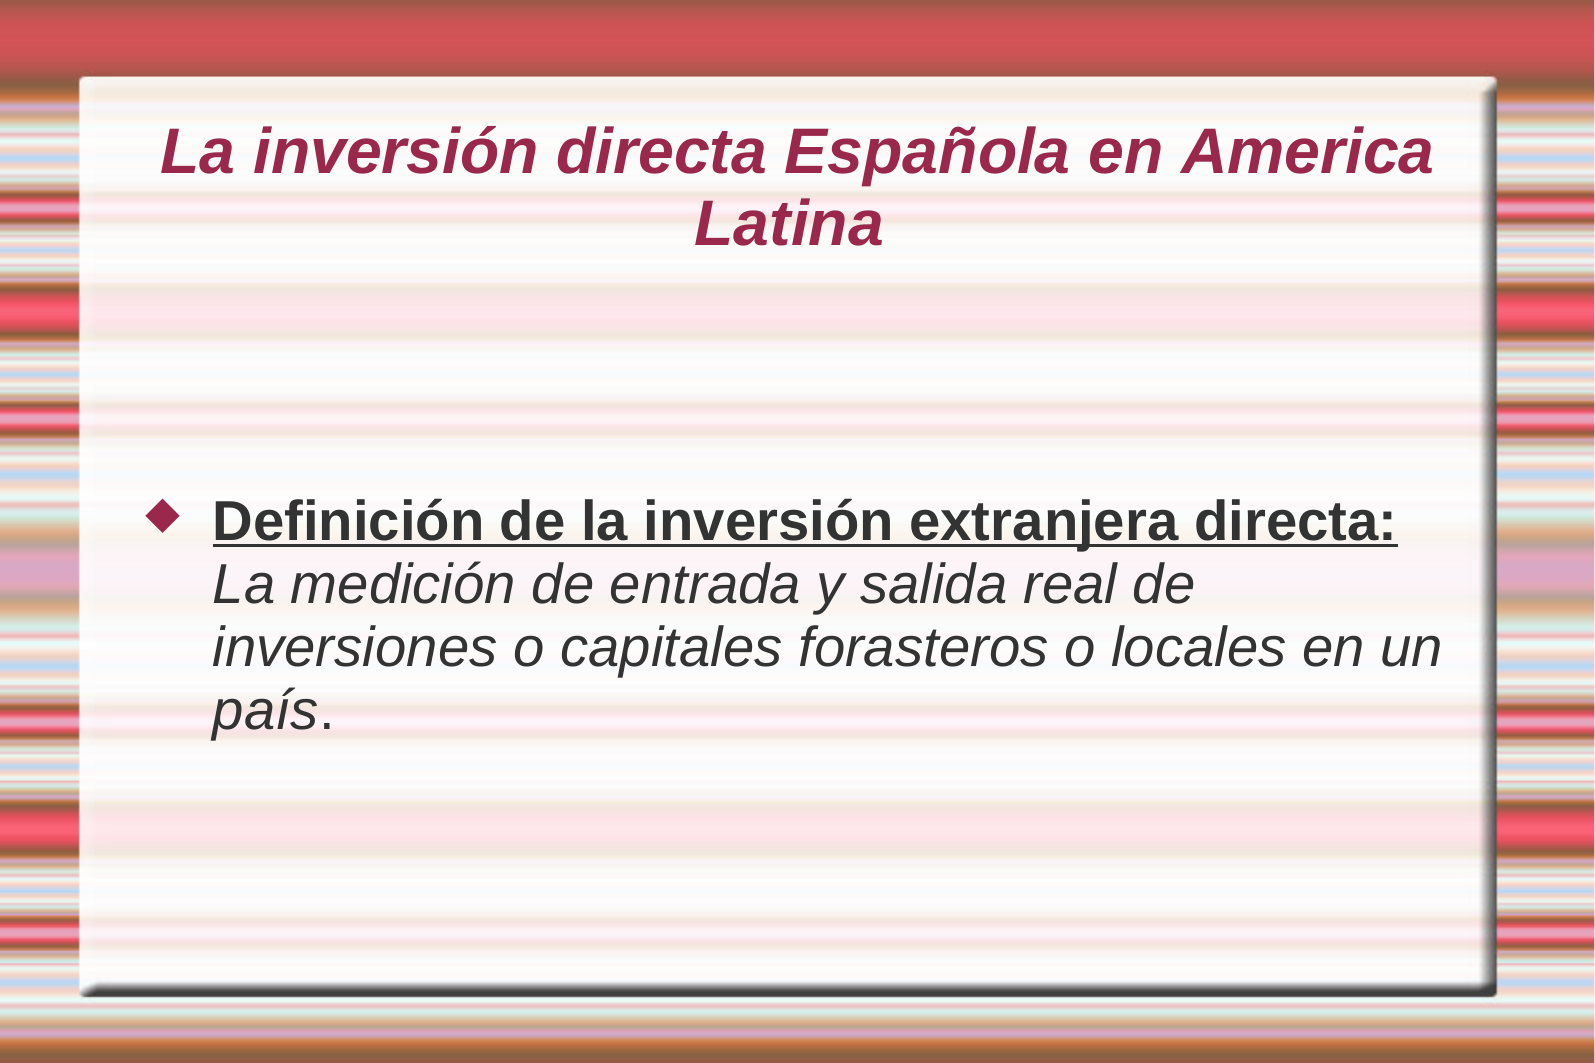

# La inversión directa Española en America Latina
Definición de la inversión extranjera directa: La medición de entrada y salida real de inversiones o capitales forasteros o locales en un país.